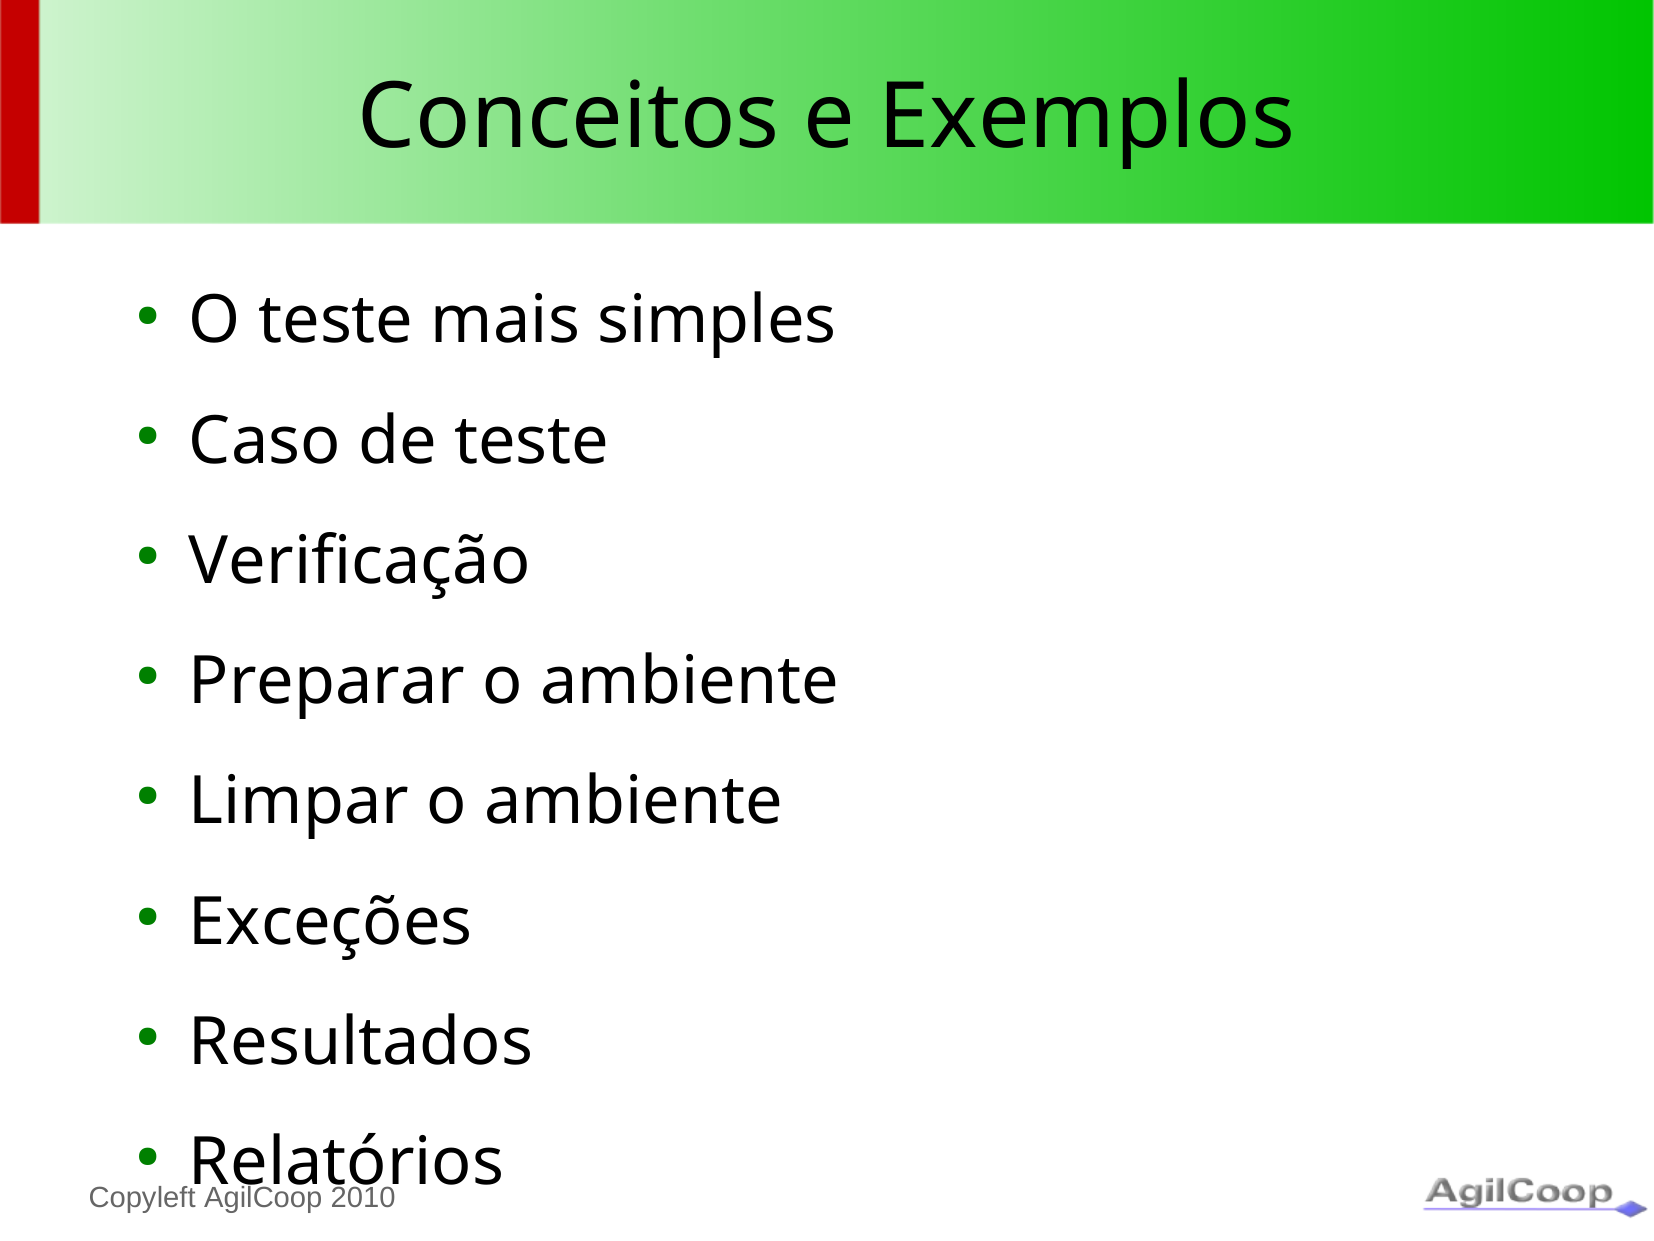

# Conceitos e Exemplos
O teste mais simples
Caso de teste
Verificação
Preparar o ambiente
Limpar o ambiente
Exceções
Resultados
Relatórios
Copyleft AgilCoop 2010